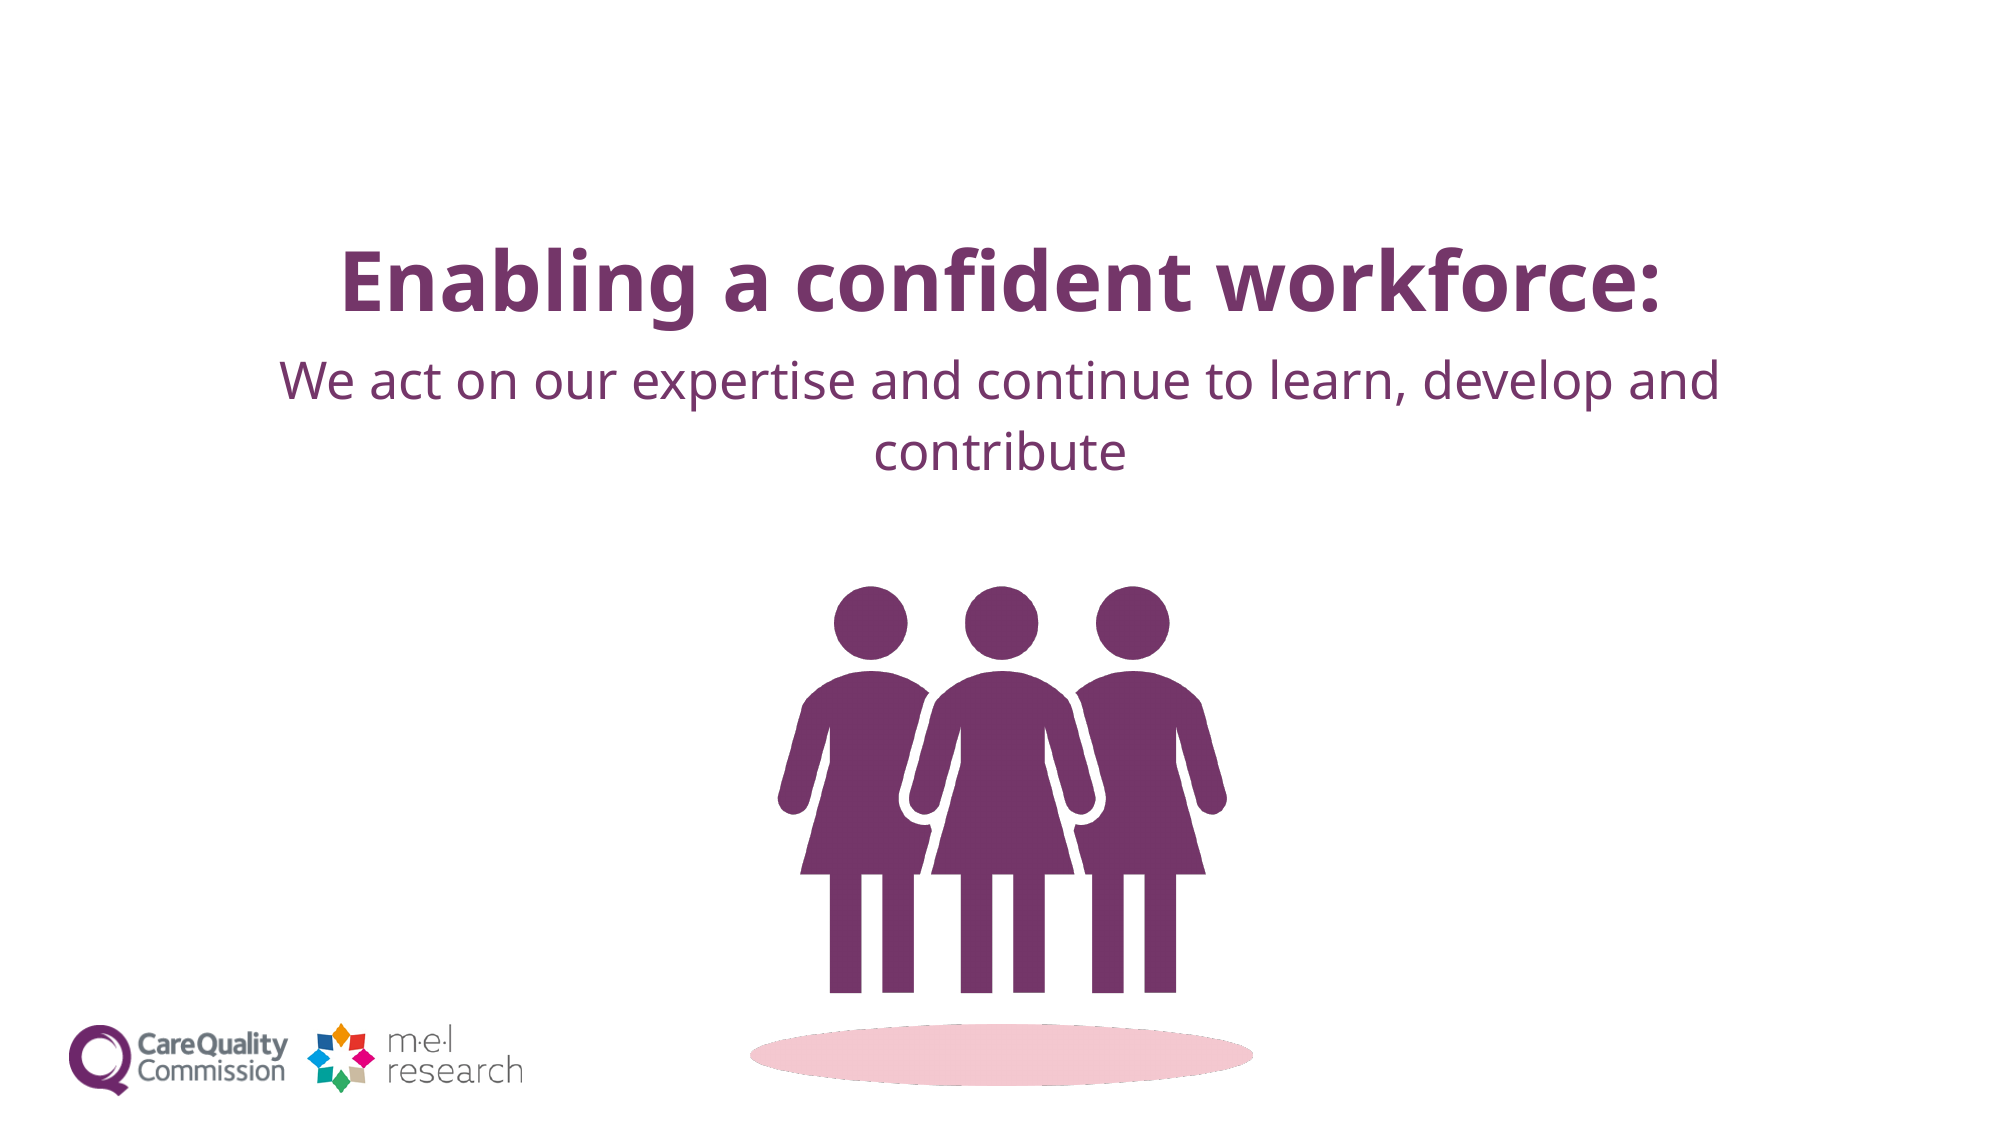

# Enabling a confident workforce:
We act on our expertise and continue to learn, develop and contribute